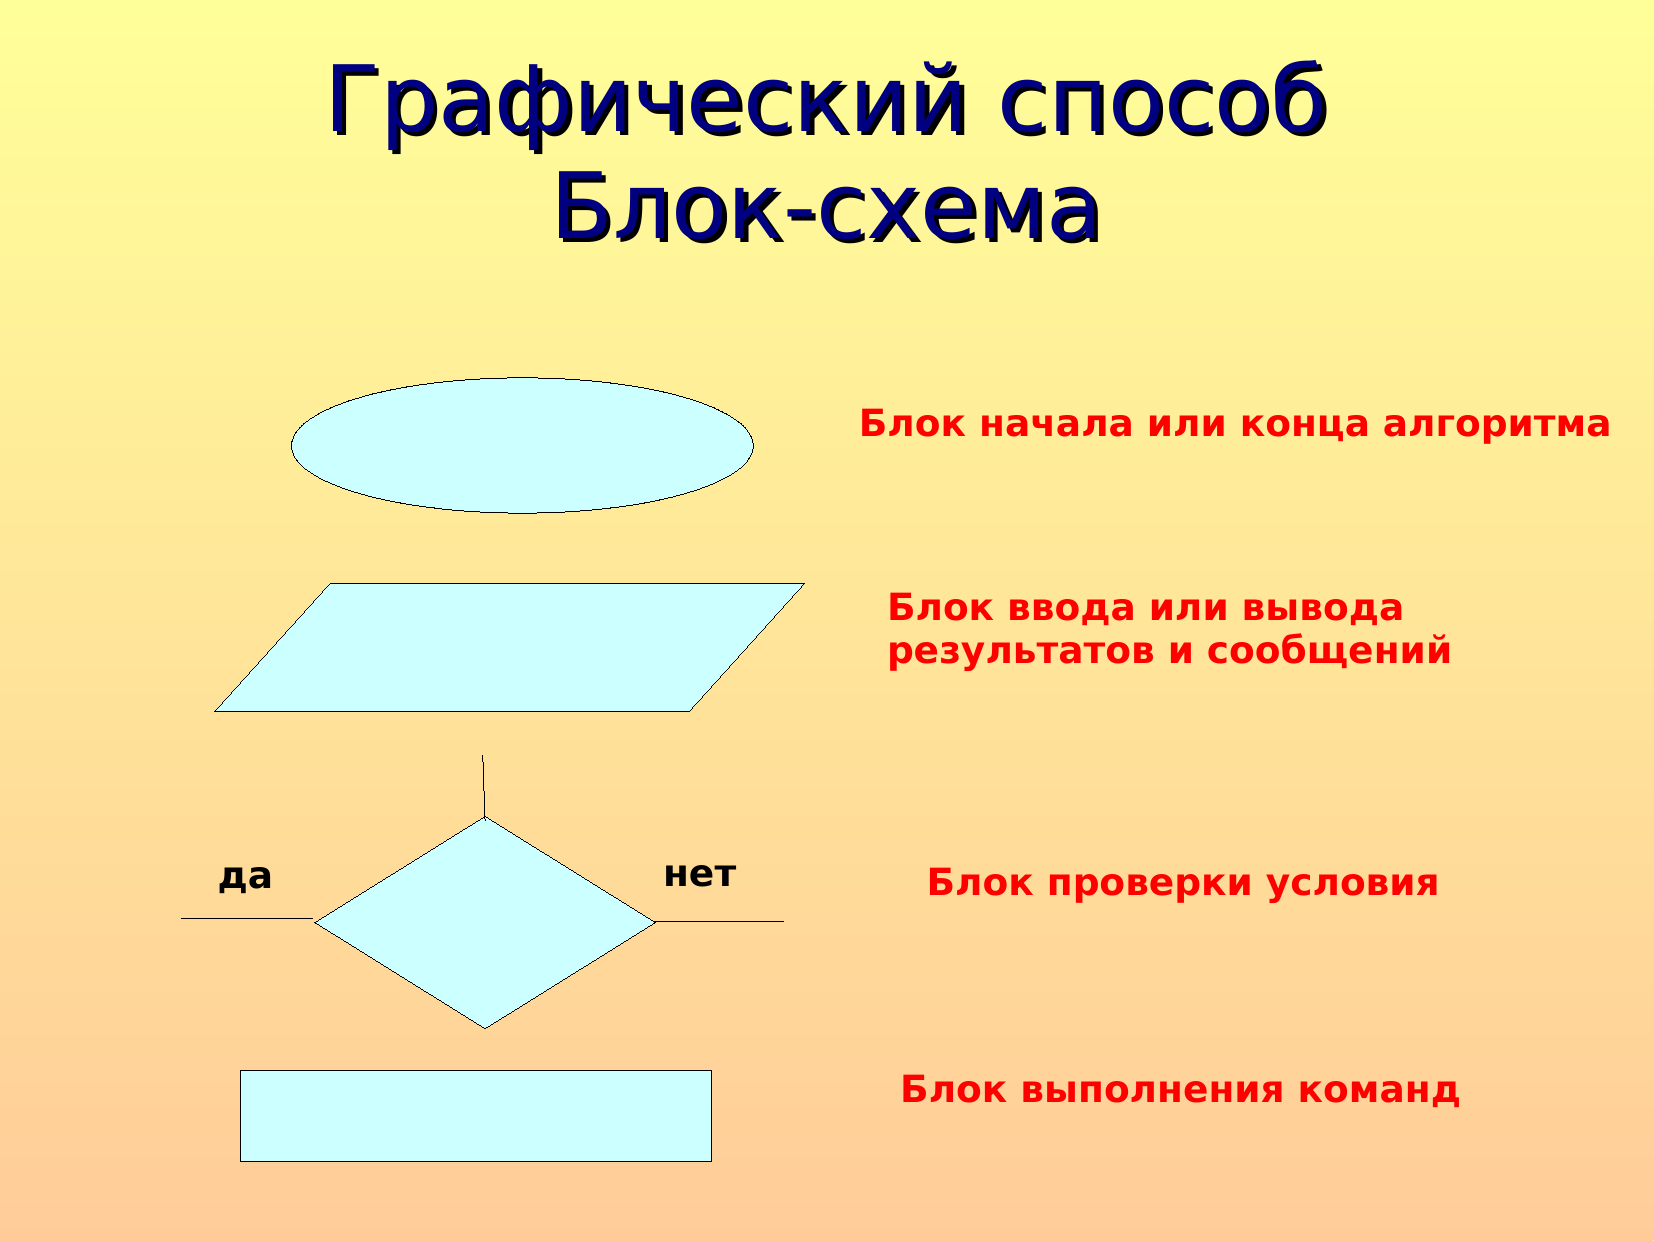

# Графический способ Блок-схема
Блок начала или конца алгоритма
Блок ввода или вывода результатов и сообщений
нет
да
Блок проверки условия
Блок выполнения команд